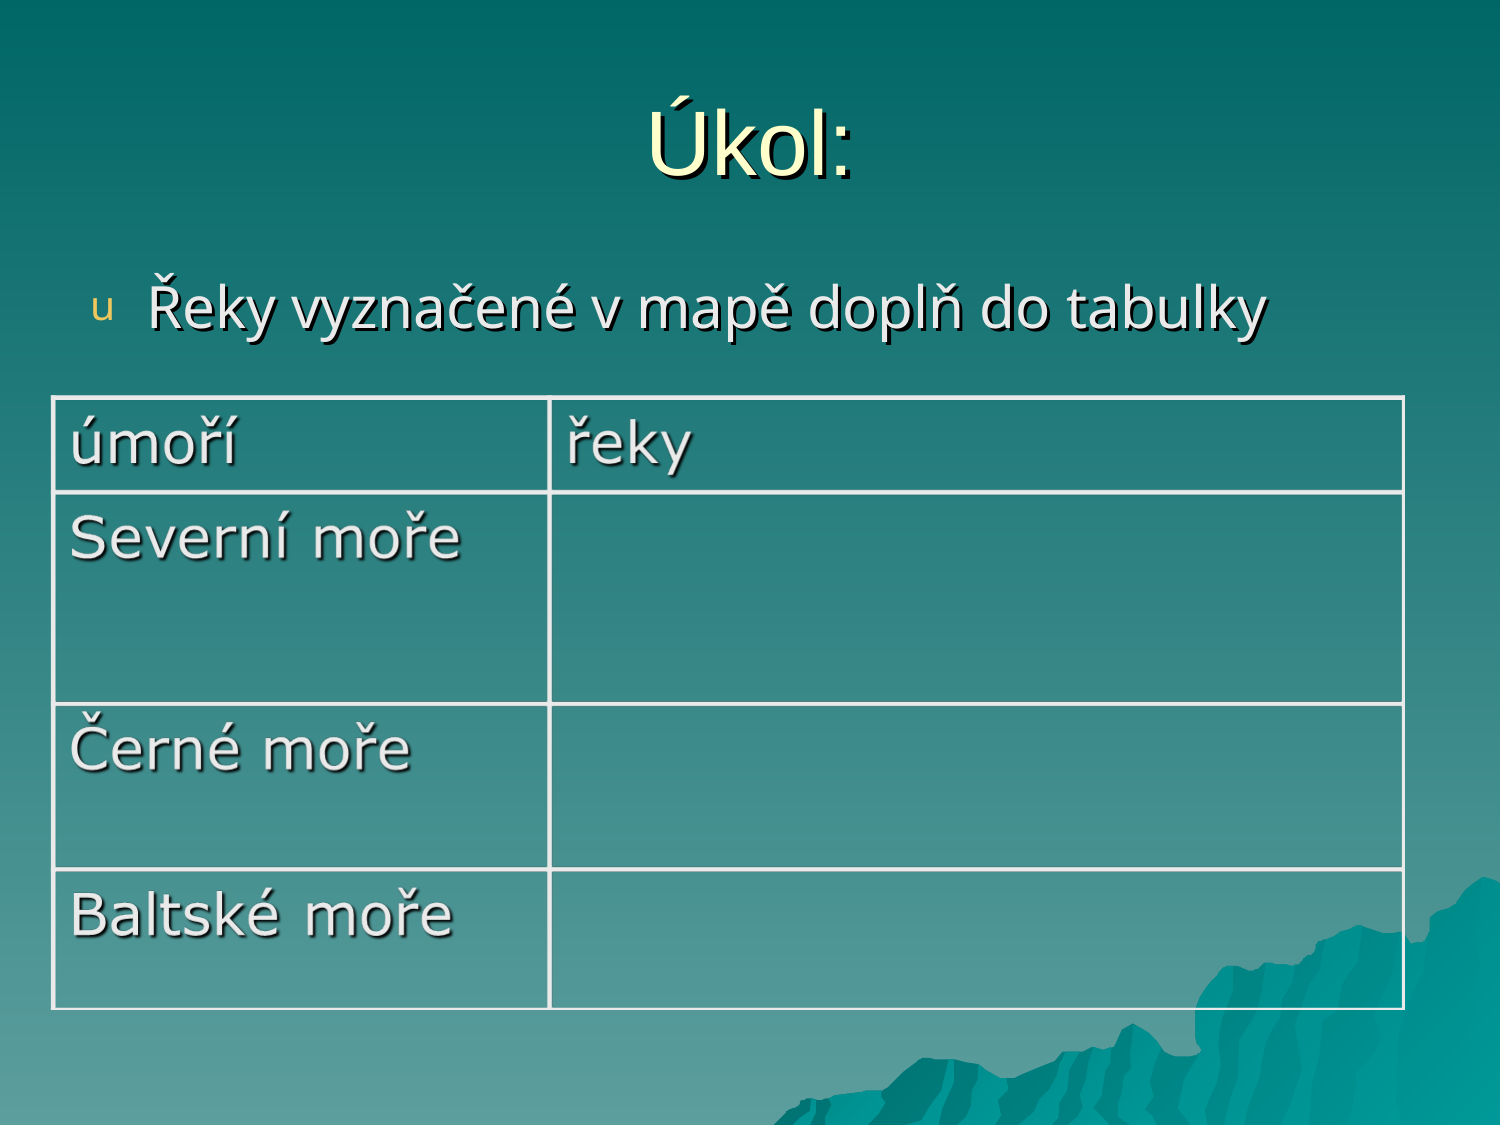

# Úkol:
Řeky vyznačené v mapě doplň do tabulky